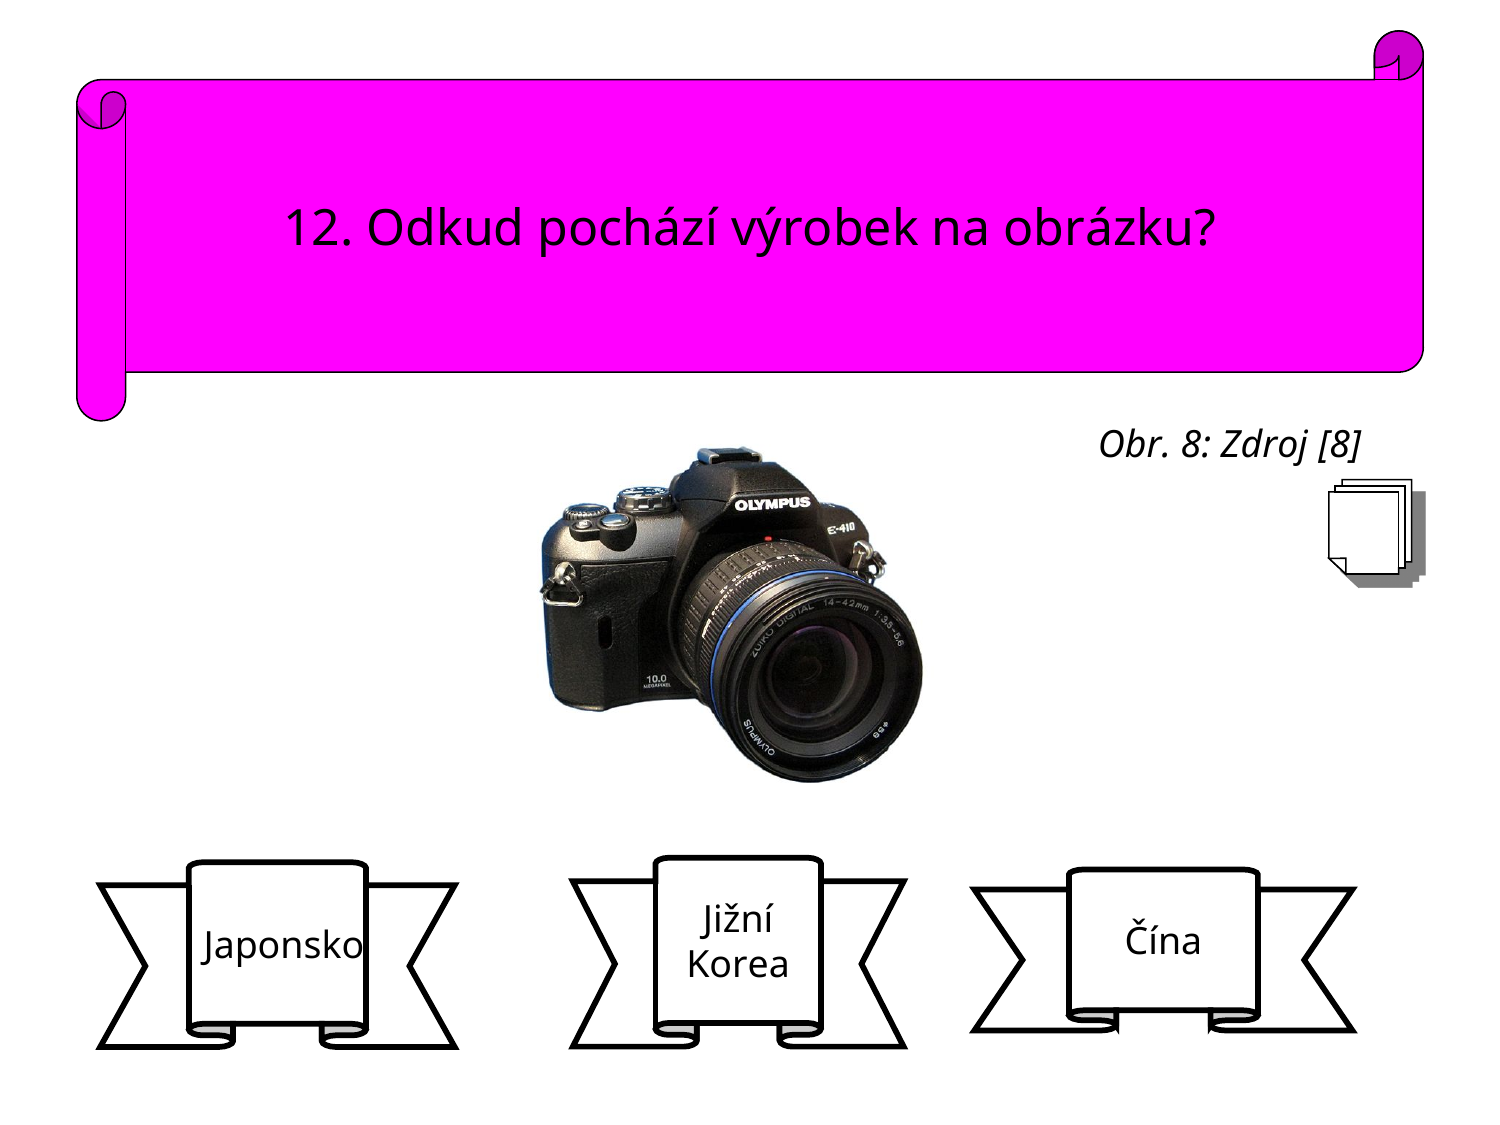

12. Odkud pochází výrobek na obrázku?
Obr. 8: Zdroj [8]
Jižní
Korea
Japonsko
Čína